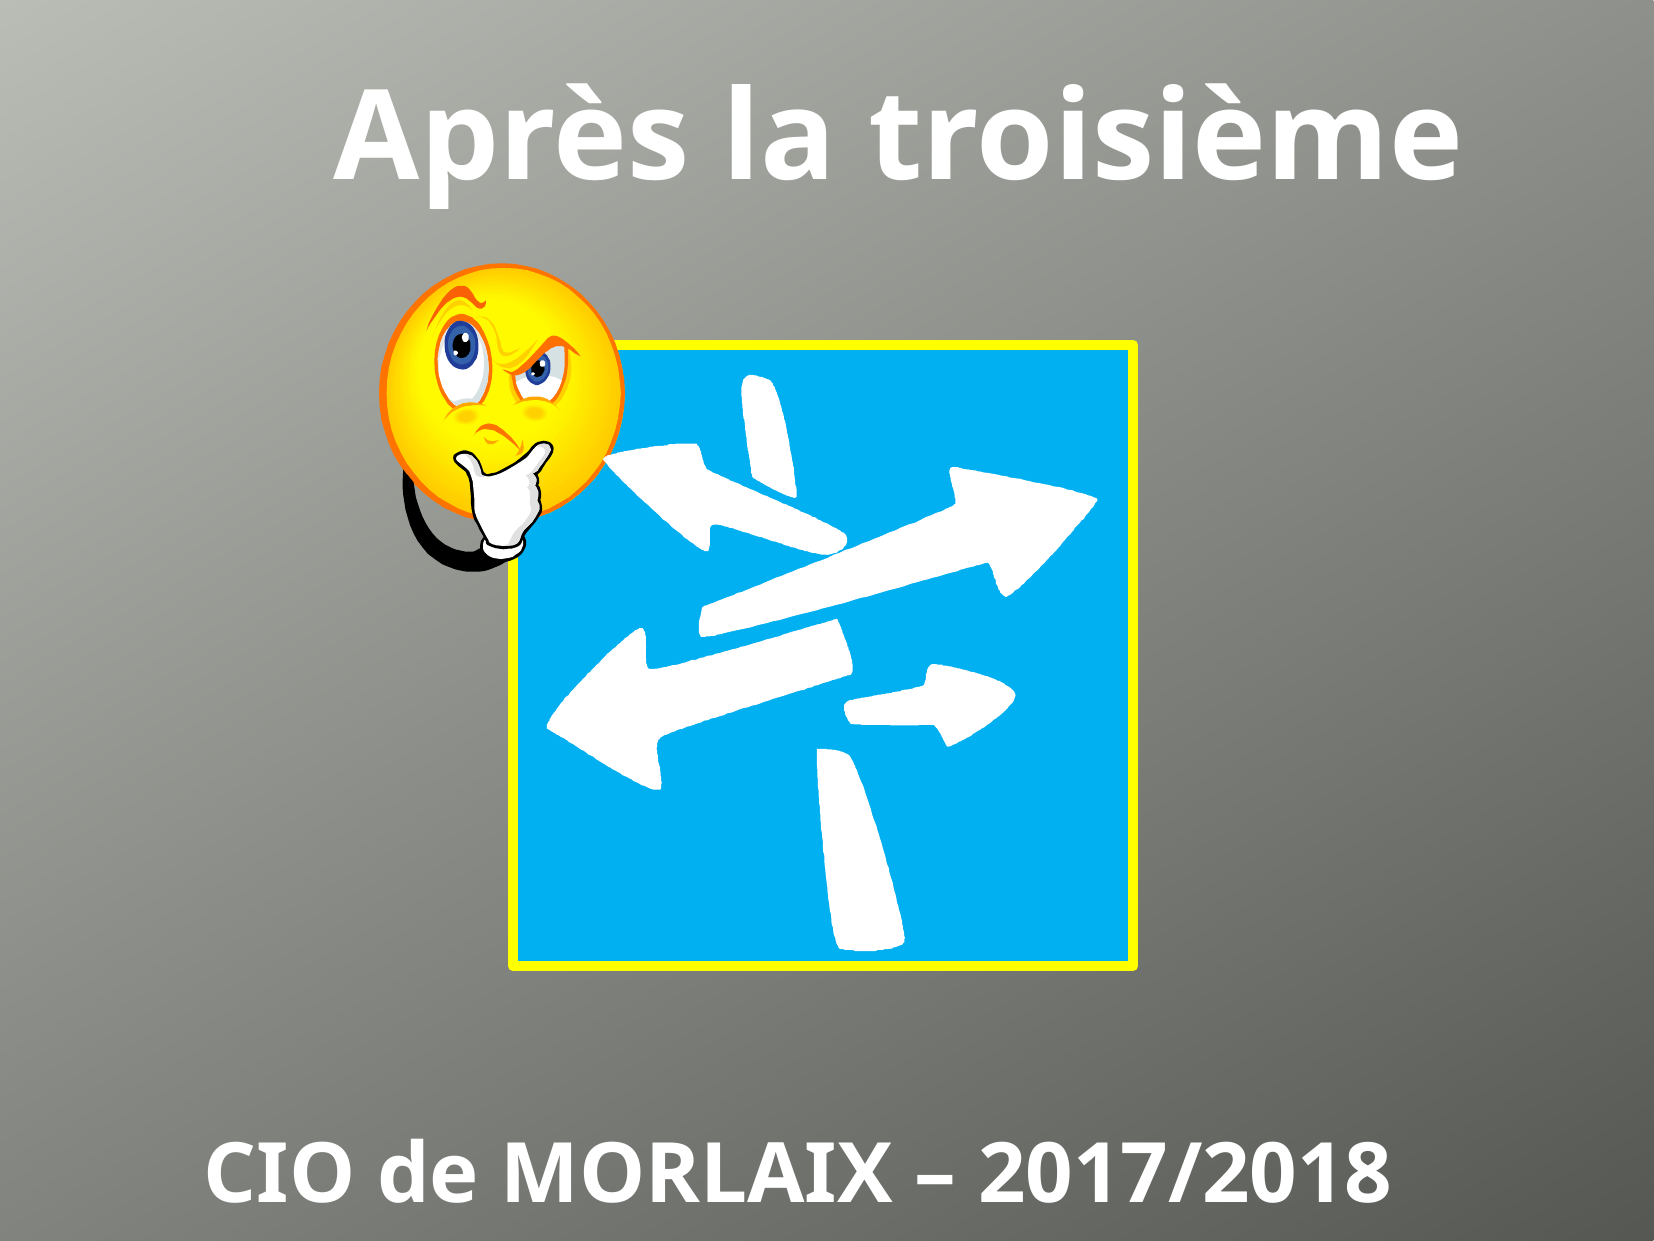

#
Après la troisième
²
CIO de MORLAIX – 2017/2018